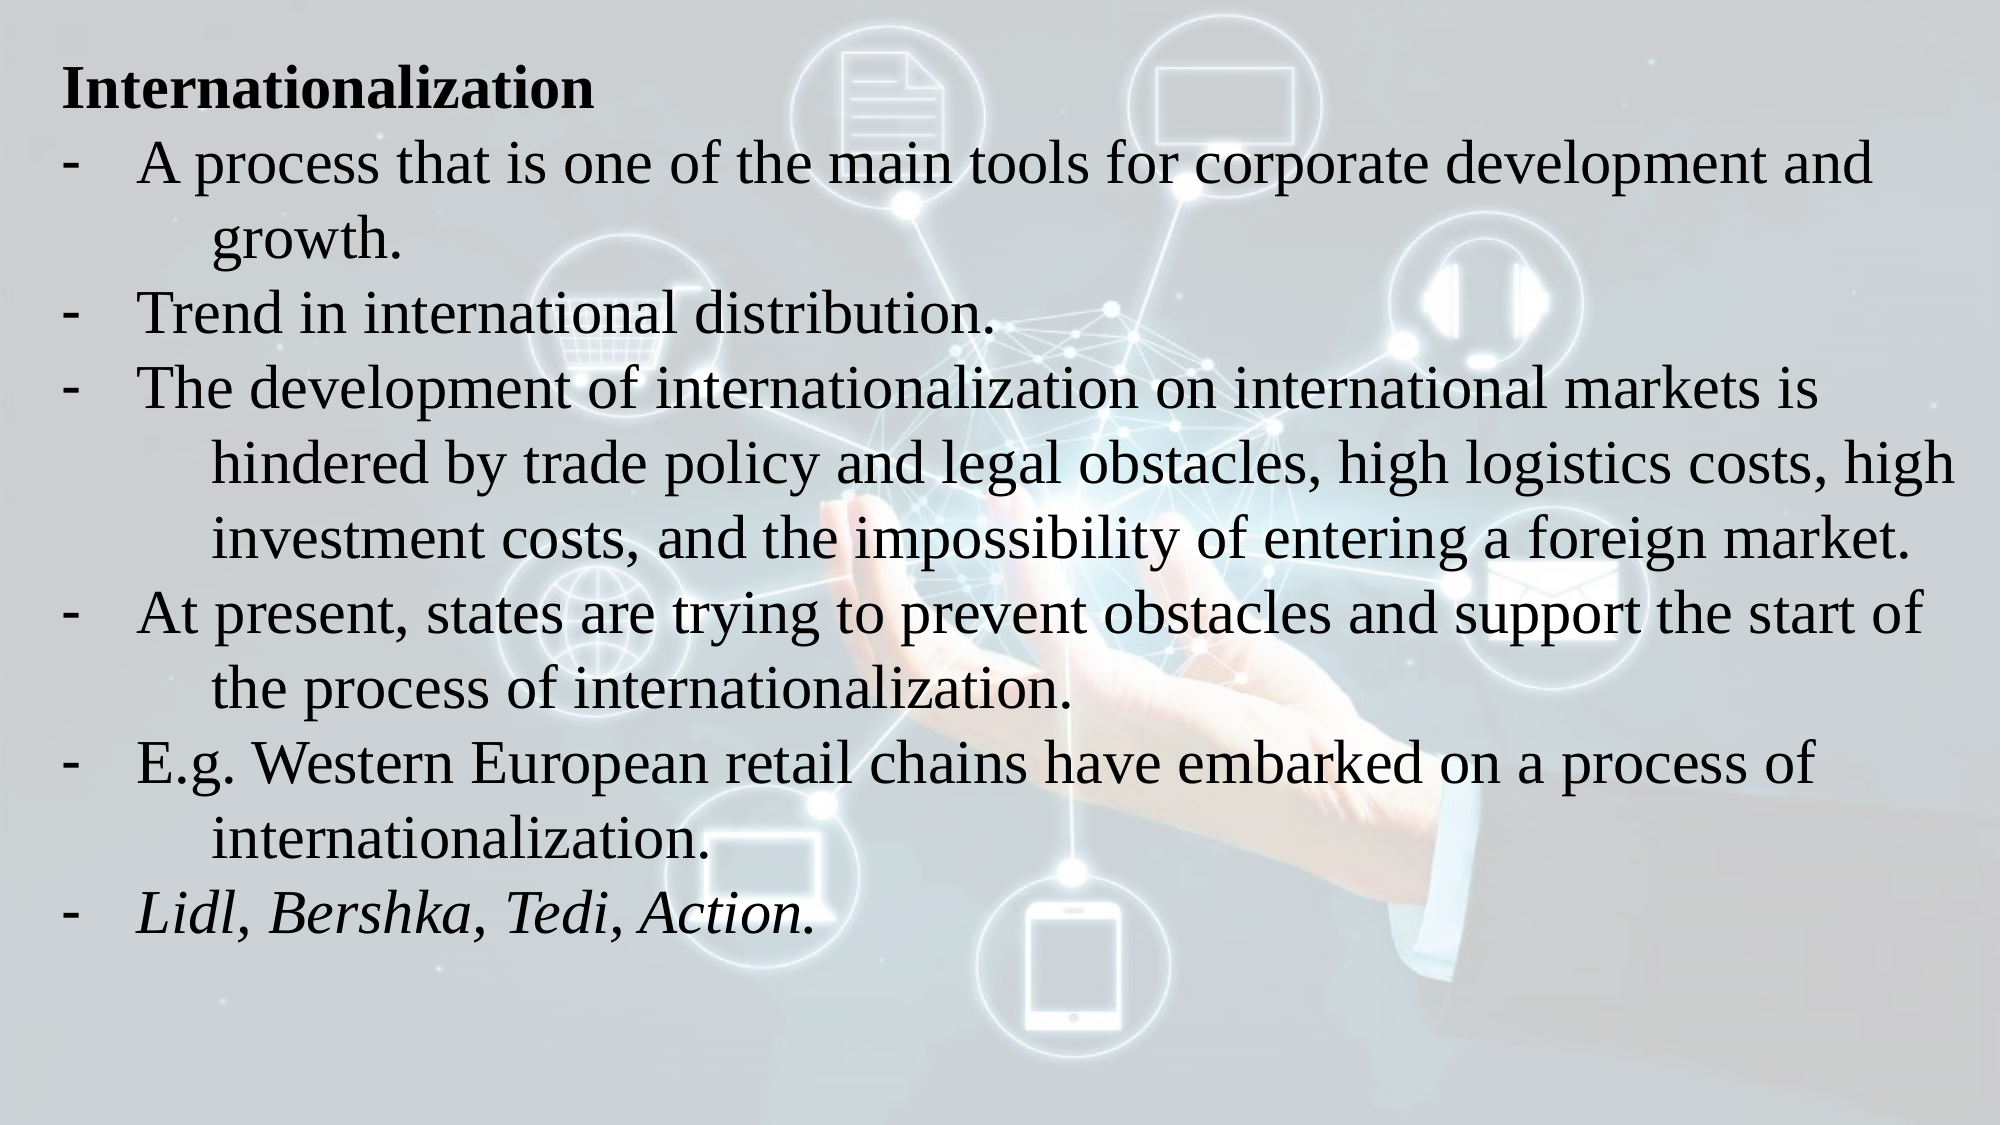

Internationalization
A process that is one of the main tools for corporate development and growth.
Trend in international distribution.
The development of internationalization on international markets is hindered by trade policy and legal obstacles, high logistics costs, high investment costs, and the impossibility of entering a foreign market.
At present, states are trying to prevent obstacles and support the start of the process of internationalization.
E.g. Western European retail chains have embarked on a process of internationalization.
Lidl, Bershka, Tedi, Action.